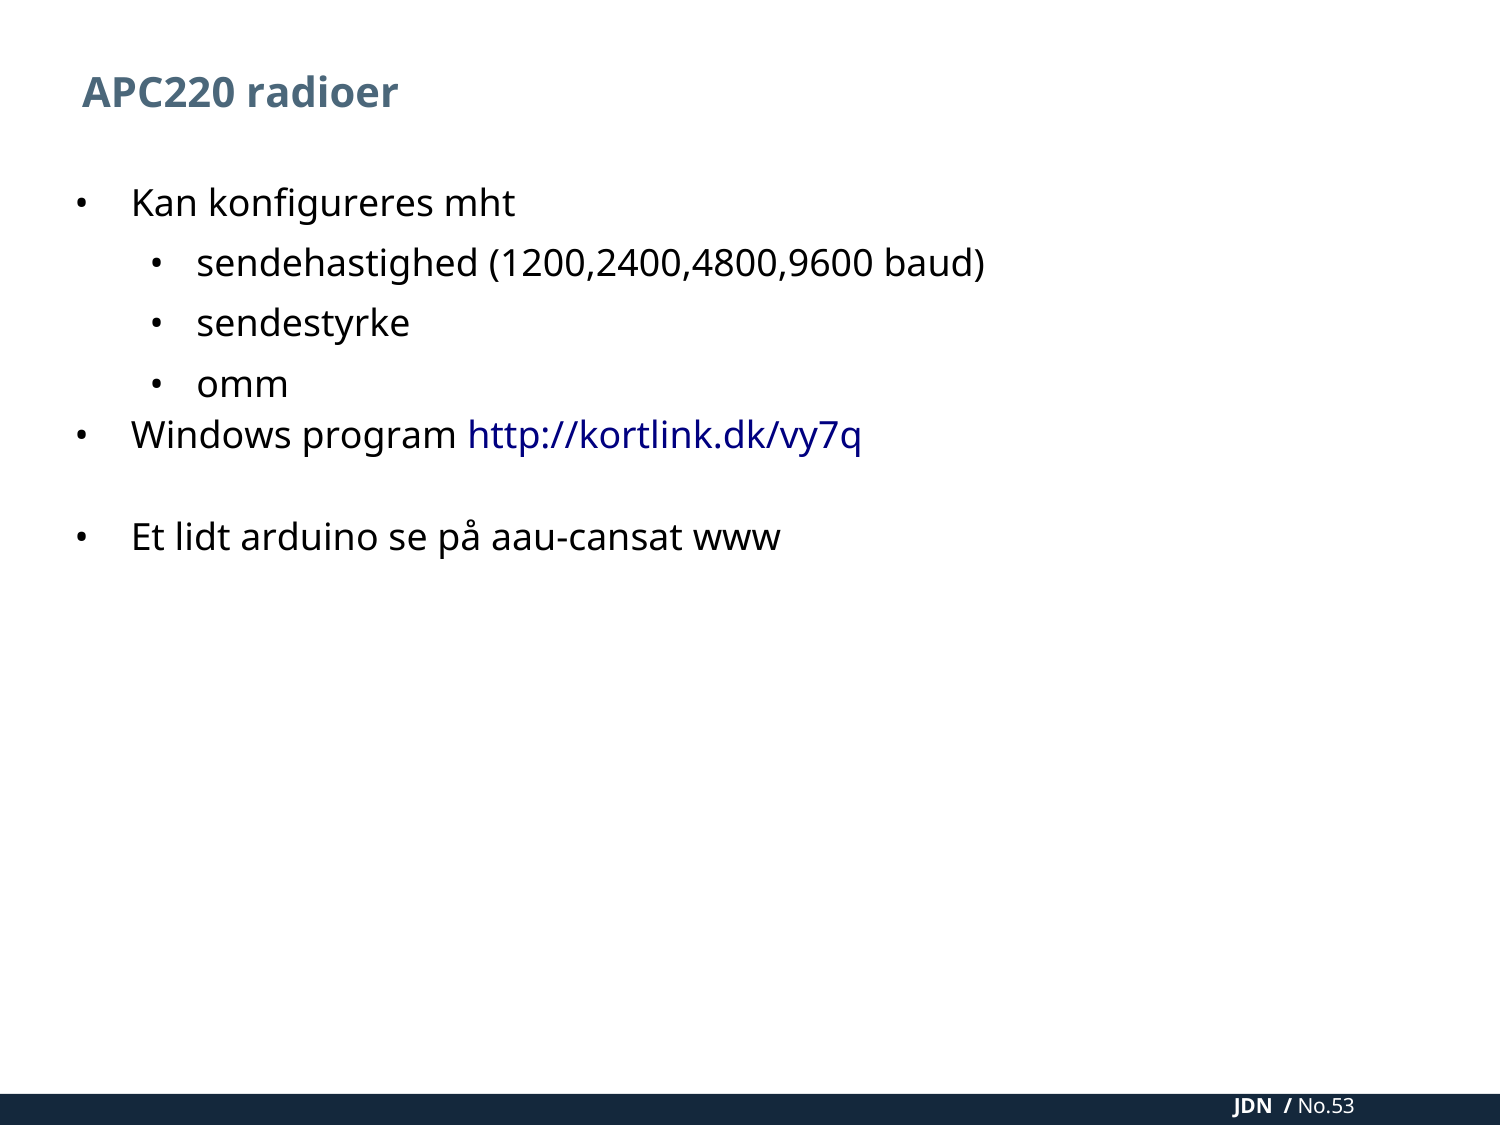

# APC220 radioer
Kan konfigureres mht
sendehastighed (1200,2400,4800,9600 baud)
sendestyrke
omm
Windows program http://kortlink.dk/vy7q
Et lidt arduino se på aau-cansat www